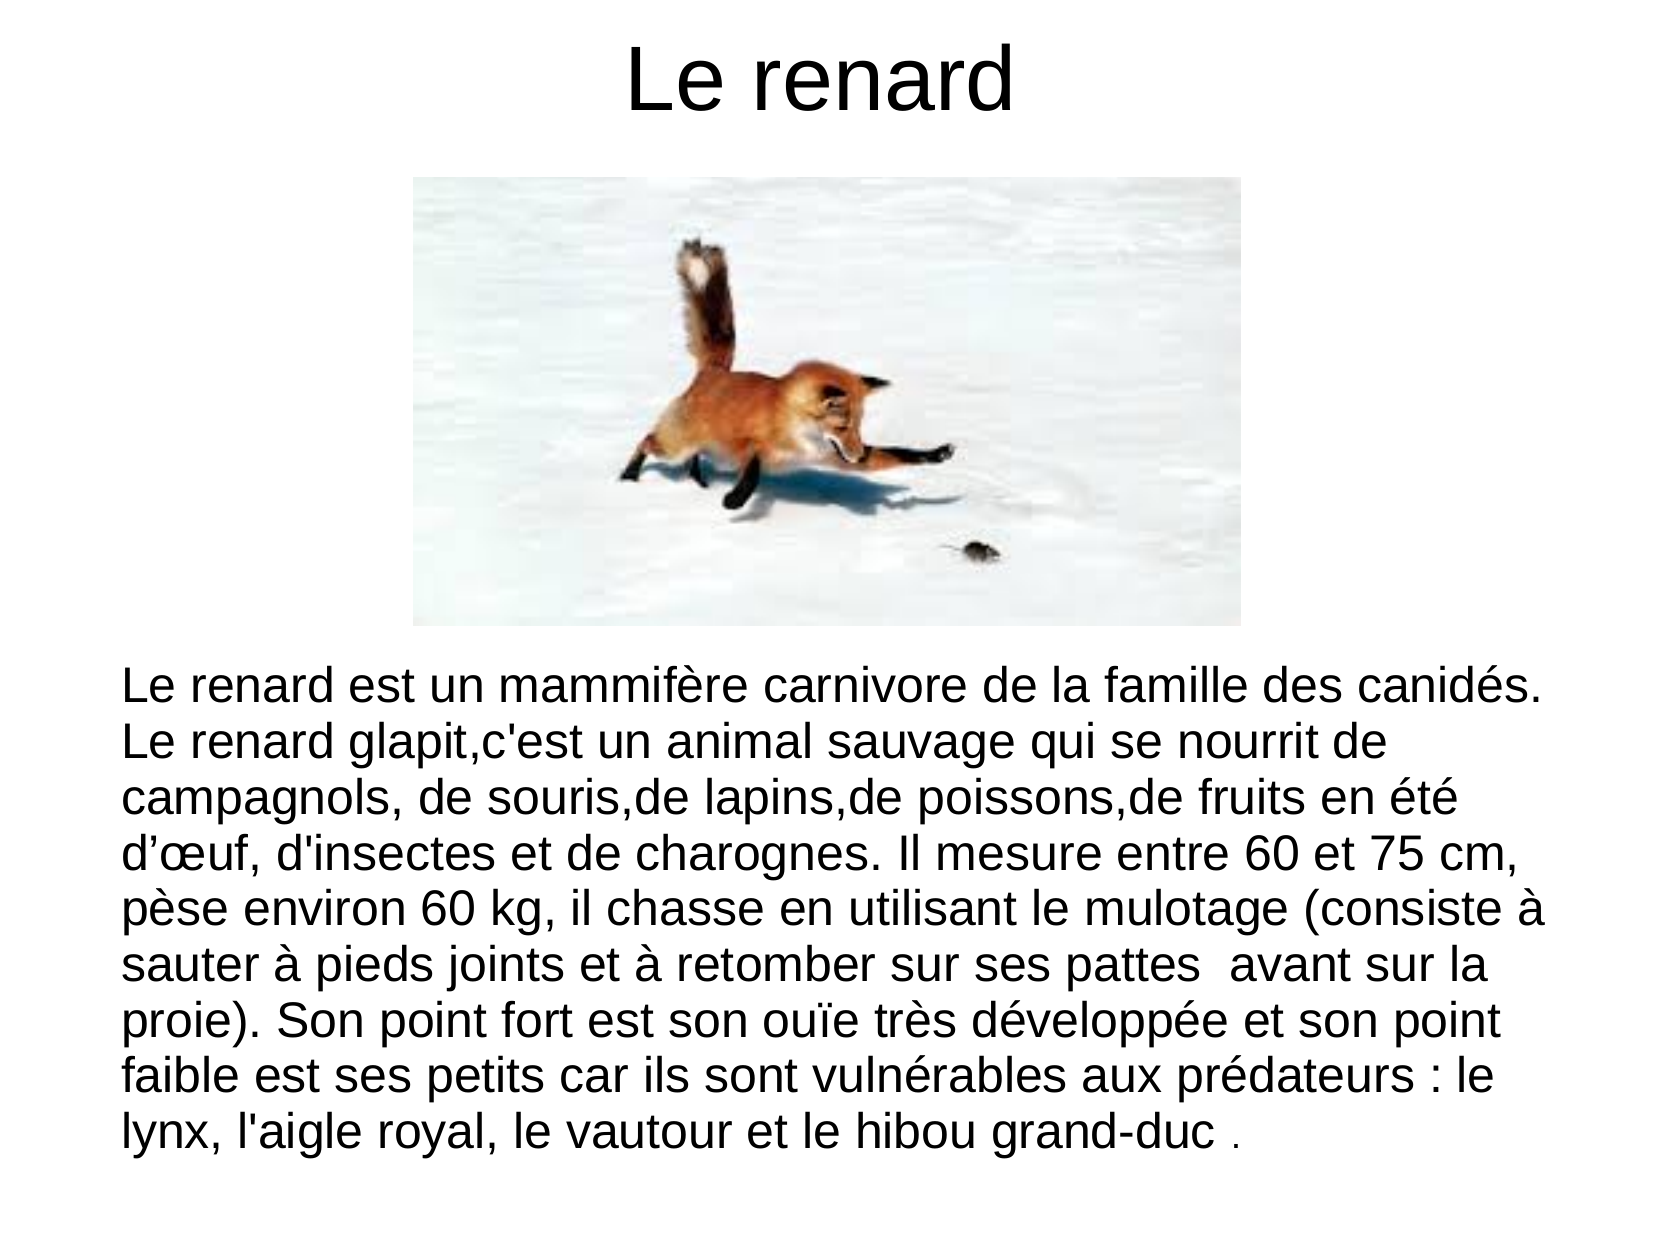

# Le renard
Le renard est un mammifère carnivore de la famille des canidés. Le renard glapit,c'est un animal sauvage qui se nourrit de campagnols, de souris,de lapins,de poissons,de fruits en été d’œuf, d'insectes et de charognes. Il mesure entre 60 et 75 cm, pèse environ 60 kg, il chasse en utilisant le mulotage (consiste à sauter à pieds joints et à retomber sur ses pattes avant sur la proie). Son point fort est son ouïe très développée et son point faible est ses petits car ils sont vulnérables aux prédateurs : le lynx, l'aigle royal, le vautour et le hibou grand-duc .